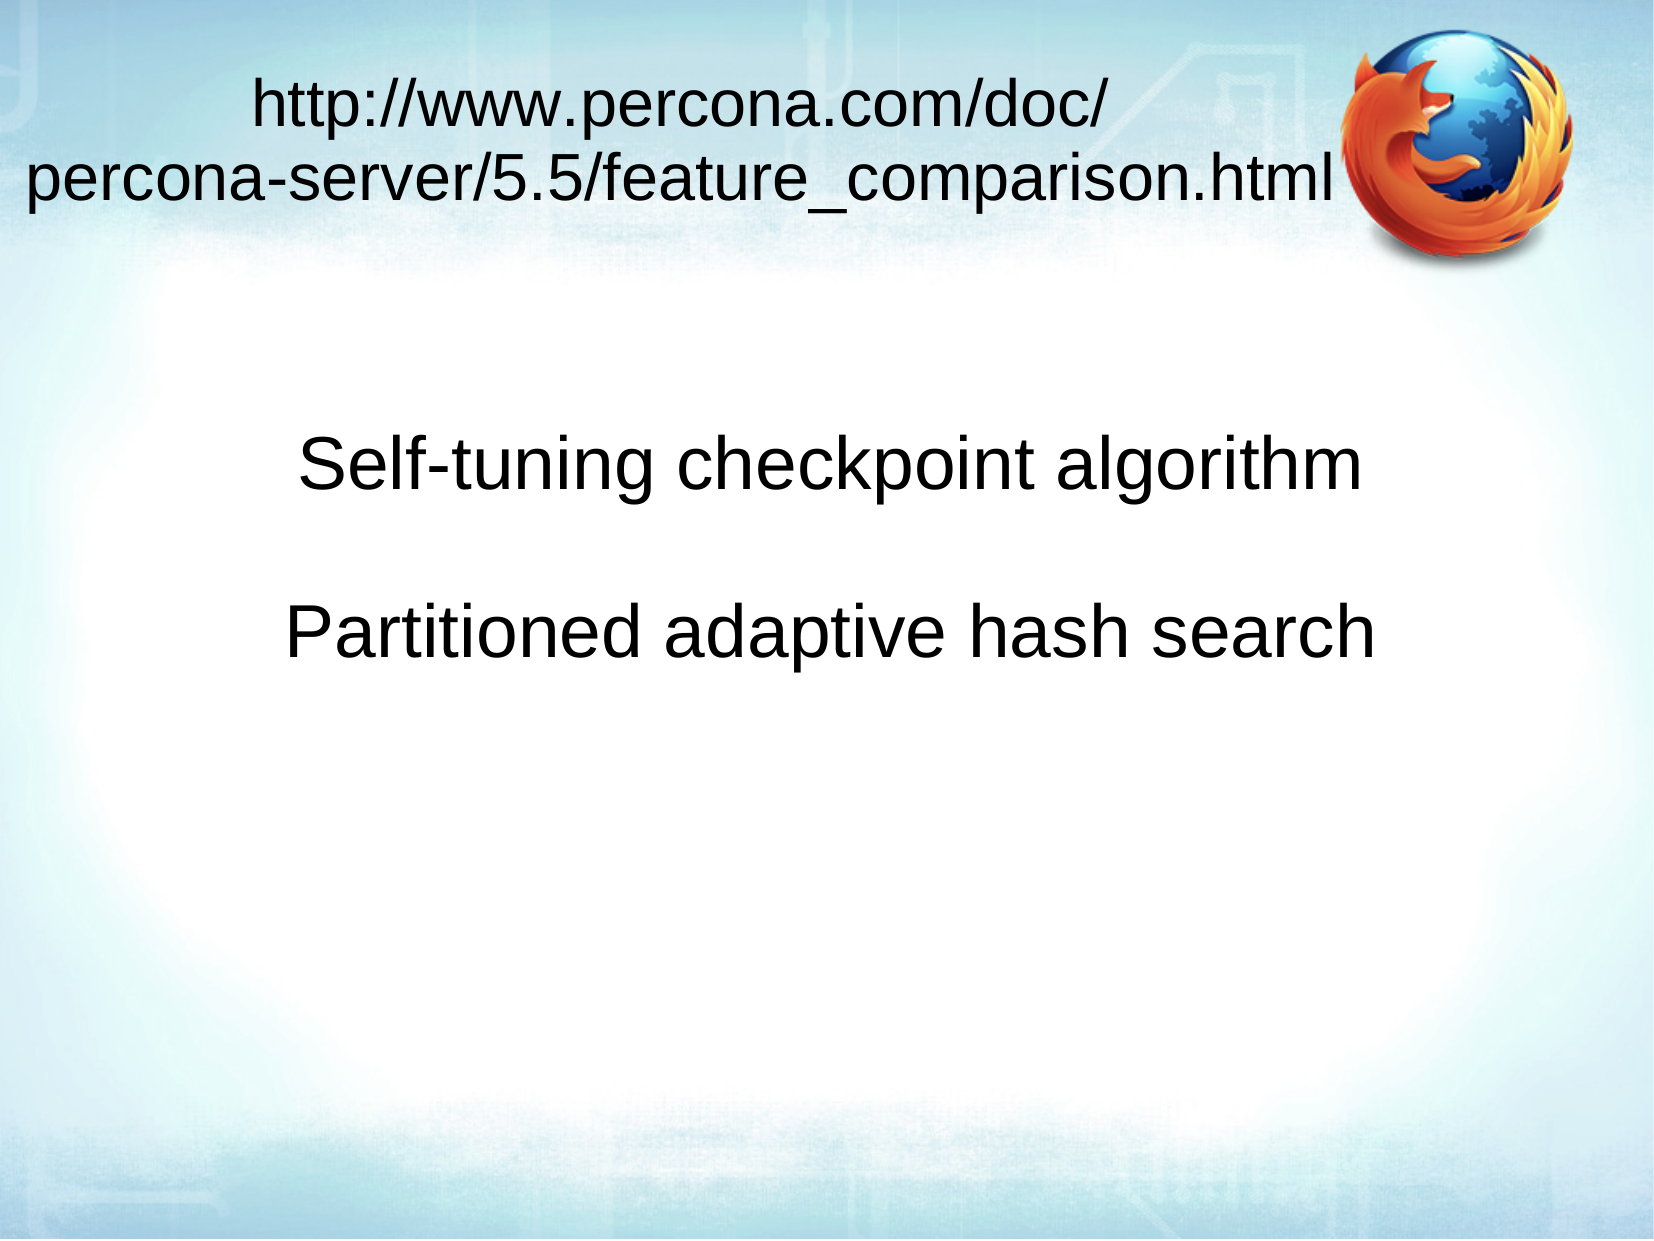

# http://www.percona.com/doc/ percona-server/5.5/feature_comparison.html
Self-tuning checkpoint algorithm
Partitioned adaptive hash search